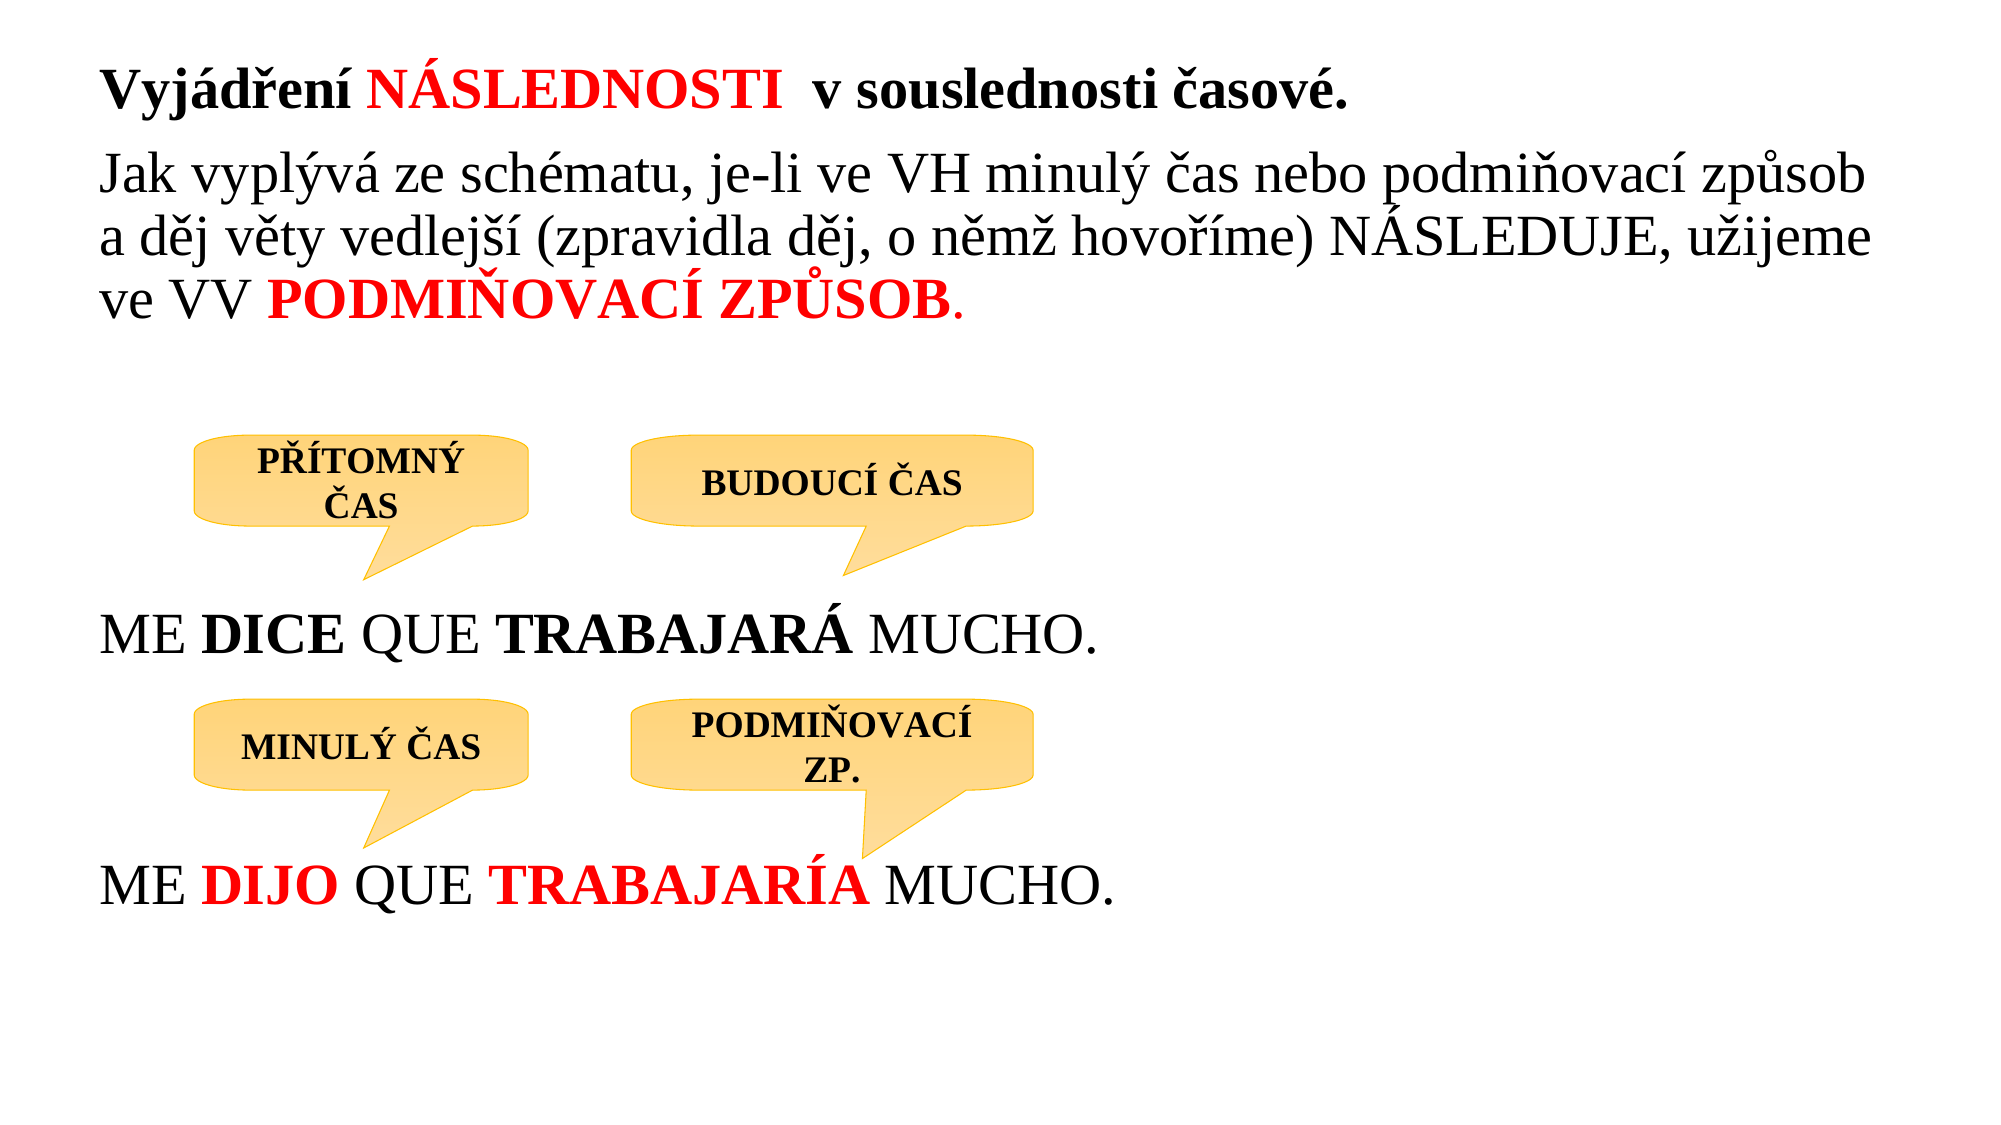

# Vyjádření NÁSLEDNOSTI v souslednosti časové.
Jak vyplývá ze schématu, je-li ve VH minulý čas nebo podmiňovací způsob
a děj věty vedlejší (zpravidla děj, o němž hovoříme) NÁSLEDUJE, užijeme ve VV PODMIŇOVACÍ ZPŮSOB.
ME DICE QUE TRABAJARÁ MUCHO.
ME DIJO QUE TRABAJARÍA MUCHO.
PŘÍTOMNÝ ČAS
BUDOUCÍ ČAS
MINULÝ ČAS
PODMIŇOVACÍ ZP.